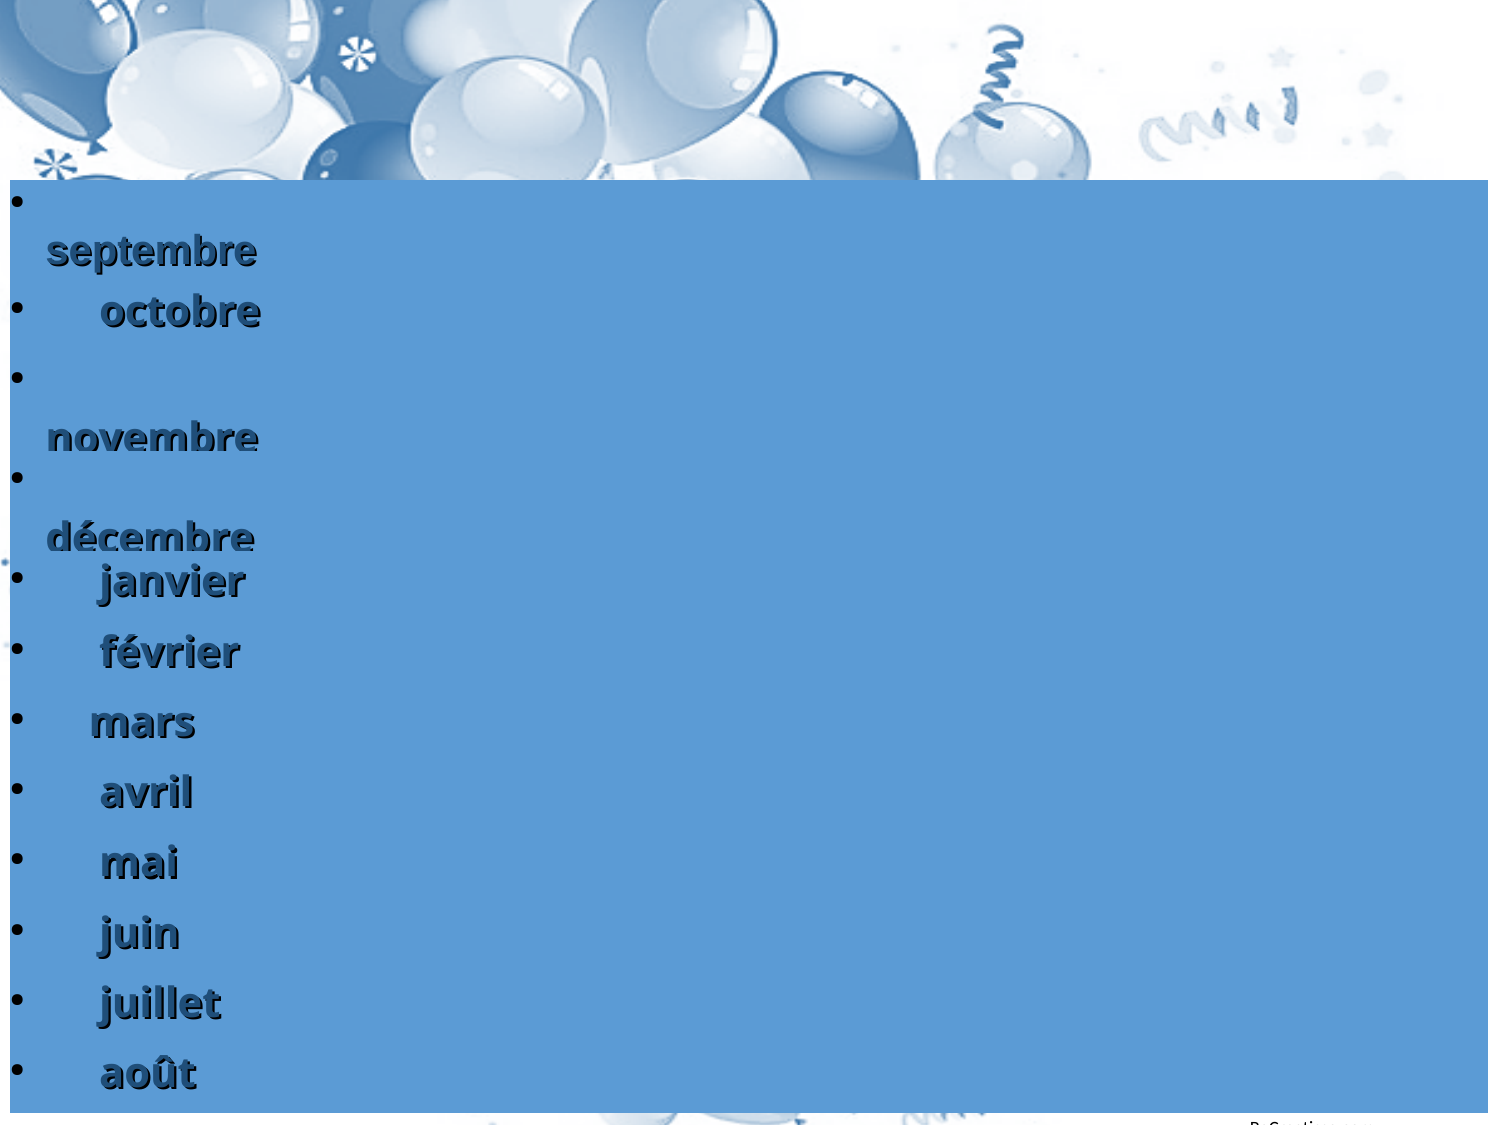

| septembre | |
| --- | --- |
| octobre | |
| novembre | |
| décembre | |
| janvier | |
| février | |
| mars | |
| avril | |
| mai | |
| juin | |
| juillet | |
| août | |
ReCreatisse.com